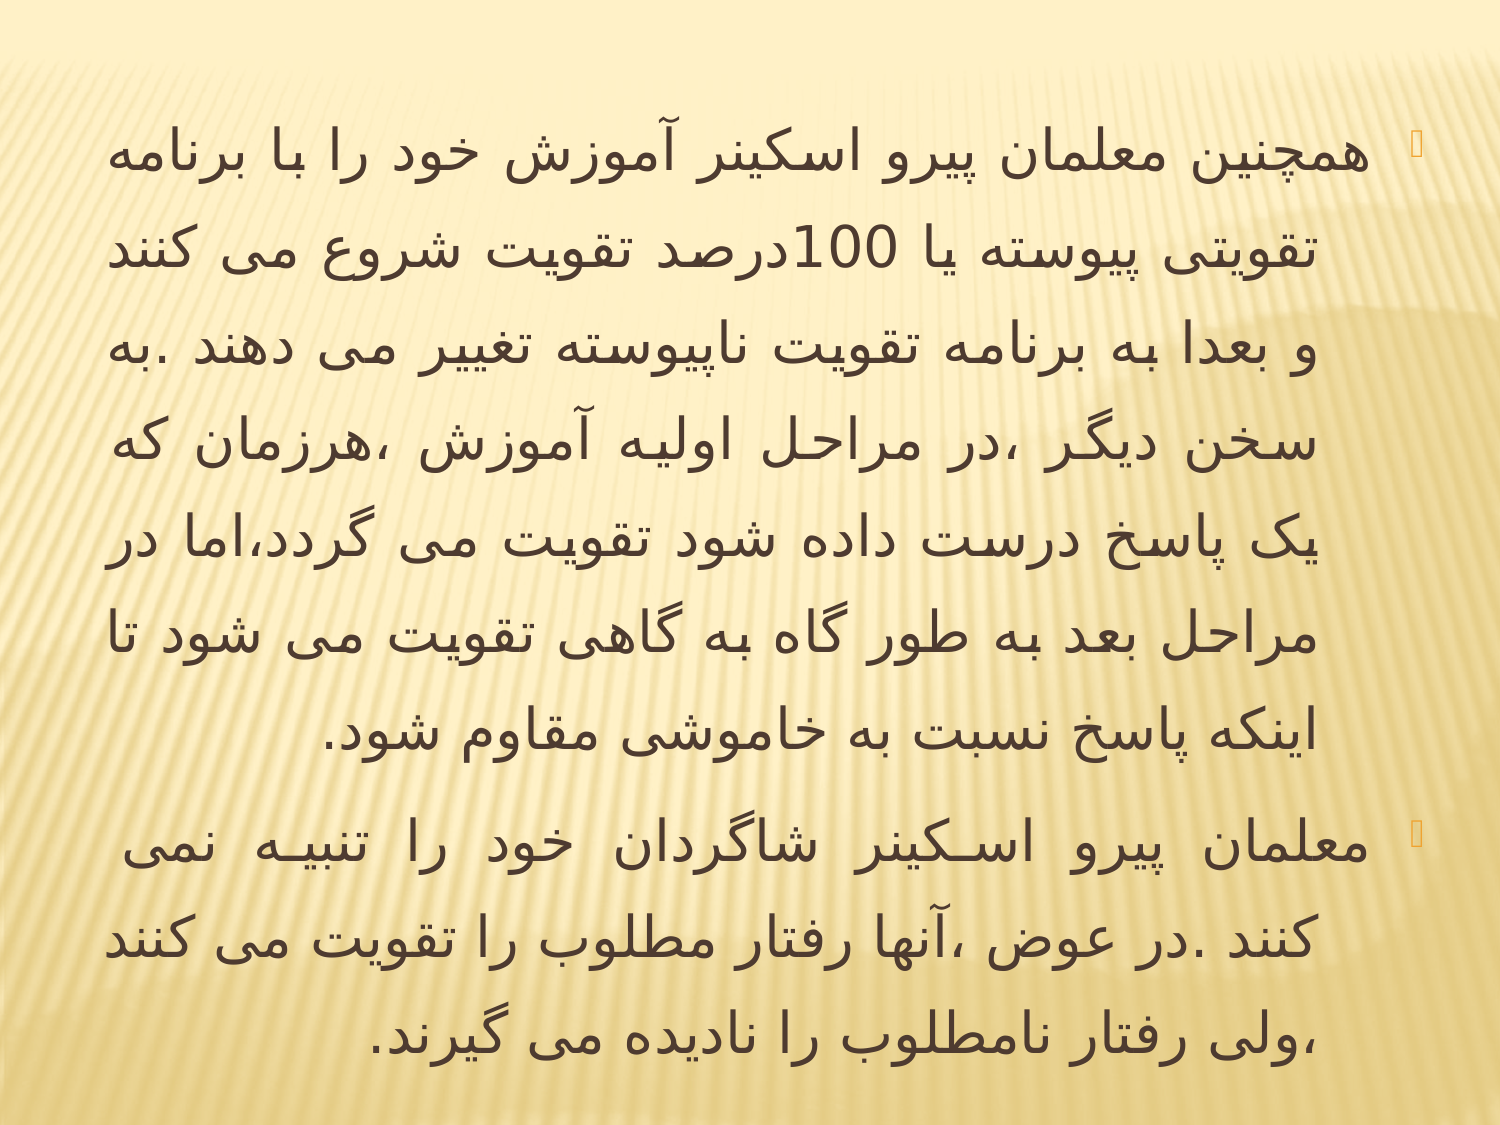

# همچنین معلمان پیرو اسکینر آموزش خود را با برنامه تقویتی پیوسته یا 100درصد تقویت شروع می کنند و بعدا به برنامه تقویت ناپیوسته تغییر می دهند .به سخن دیگر ،در مراحل اولیه آموزش ،هرزمان که یک پاسخ درست داده شود تقویت می گردد،اما در مراحل بعد به طور گاه به گاهی تقویت می شود تا اینکه پاسخ نسبت به خاموشی مقاوم شود.
معلمان پیرو اسکینر شاگردان خود را تنبیه نمی کنند .در عوض ،آنها رفتار مطلوب را تقویت می کنند ،ولی رفتار نامطلوب را نادیده می گیرند.